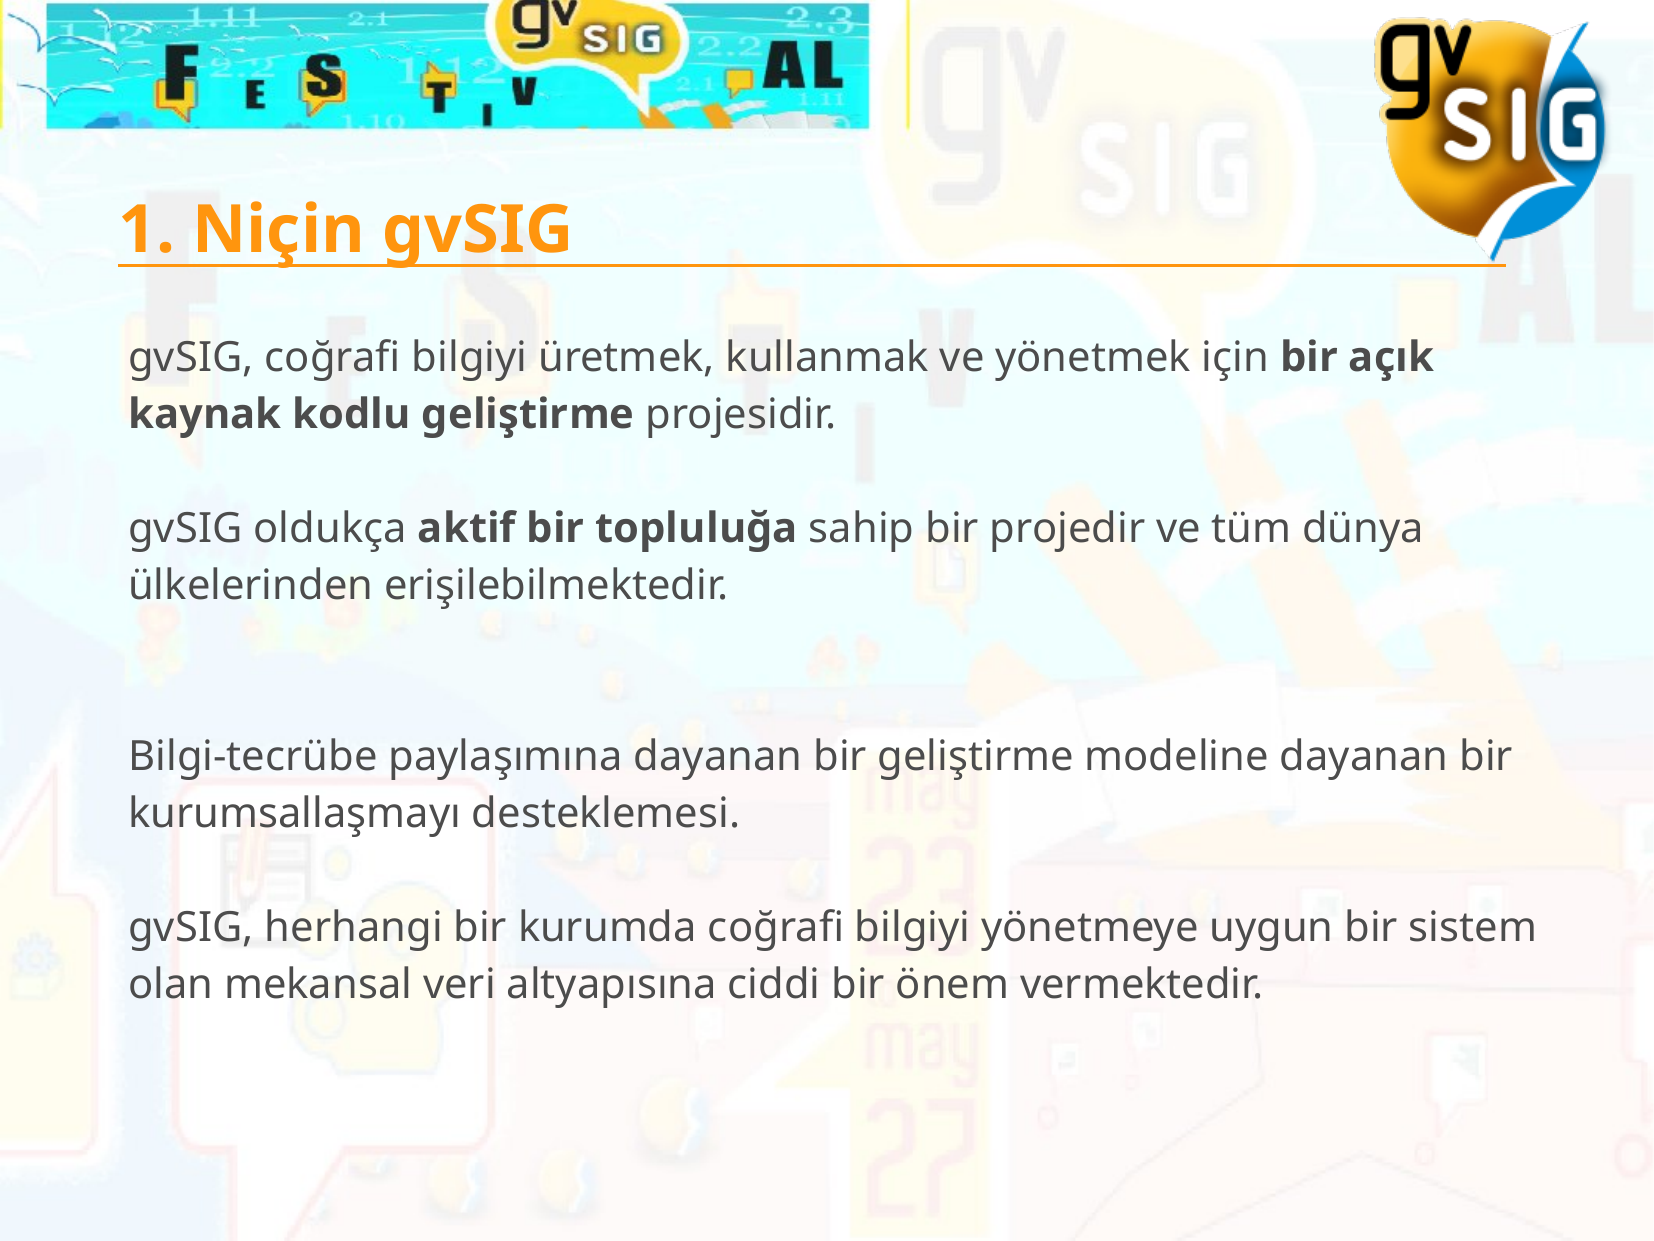

# 1. Niçin gvSIG
gvSIG, coğrafi bilgiyi üretmek, kullanmak ve yönetmek için bir açık kaynak kodlu geliştirme projesidir.
gvSIG oldukça aktif bir topluluğa sahip bir projedir ve tüm dünya ülkelerinden erişilebilmektedir.
Bilgi-tecrübe paylaşımına dayanan bir geliştirme modeline dayanan bir kurumsallaşmayı desteklemesi.
gvSIG, herhangi bir kurumda coğrafi bilgiyi yönetmeye uygun bir sistem olan mekansal veri altyapısına ciddi bir önem vermektedir.